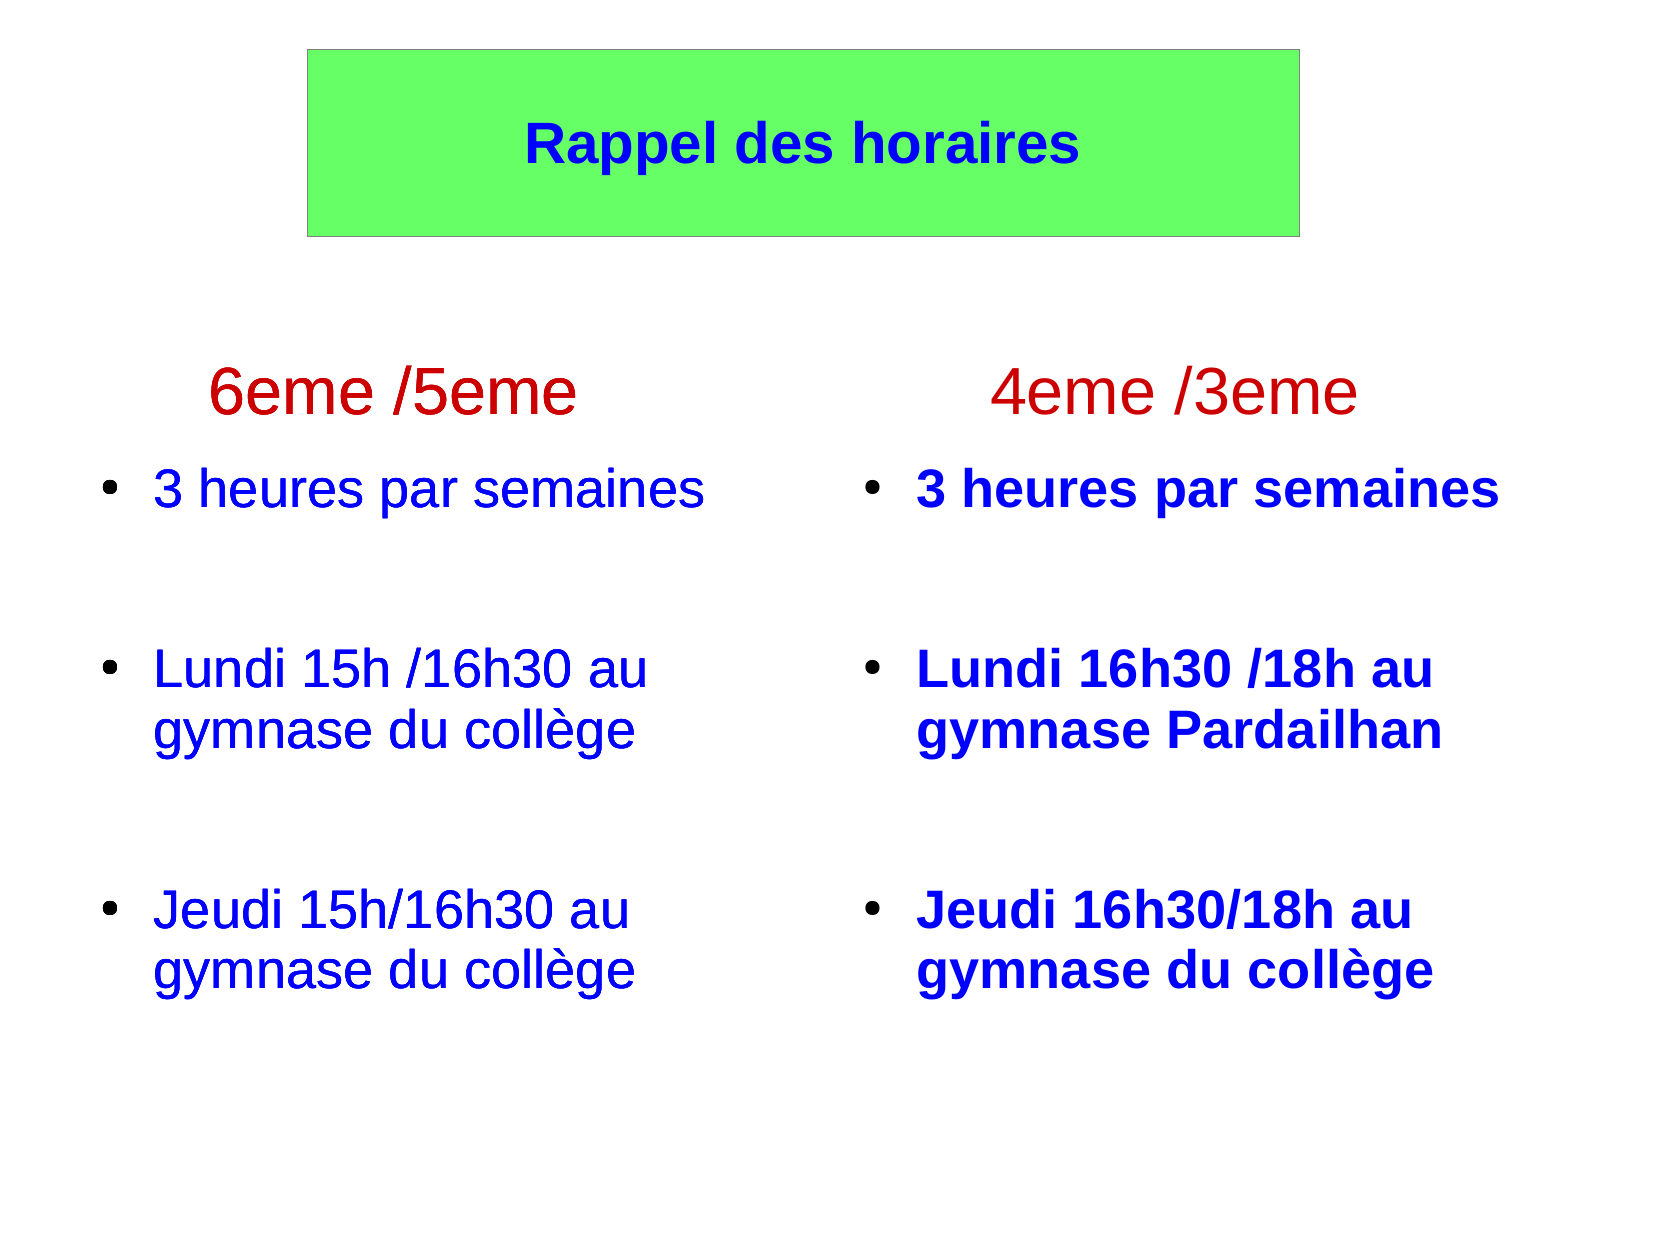

# Réunion de rentrée
Rappel des horaires
 6eme /5eme
3 heures par semaines
Lundi 15h /16h30 au gymnase du collège
Jeudi 15h/16h30 au gymnase du collège
 6eme /5eme
3 heures par semaines
Lundi 15h /16h30 au gymnase du collège
Jeudi 15h/16h30 au gymnase du collège
 6eme /5eme
3 heures par semaines
Lundi 15h /16h30 au gymnase du collège
Jeudi 15h/16h30 au gymnase du collège
 4eme /3eme
3 heures par semaines
Lundi 16h30 /18h au gymnase Pardailhan
Jeudi 16h30/18h au gymnase du collège